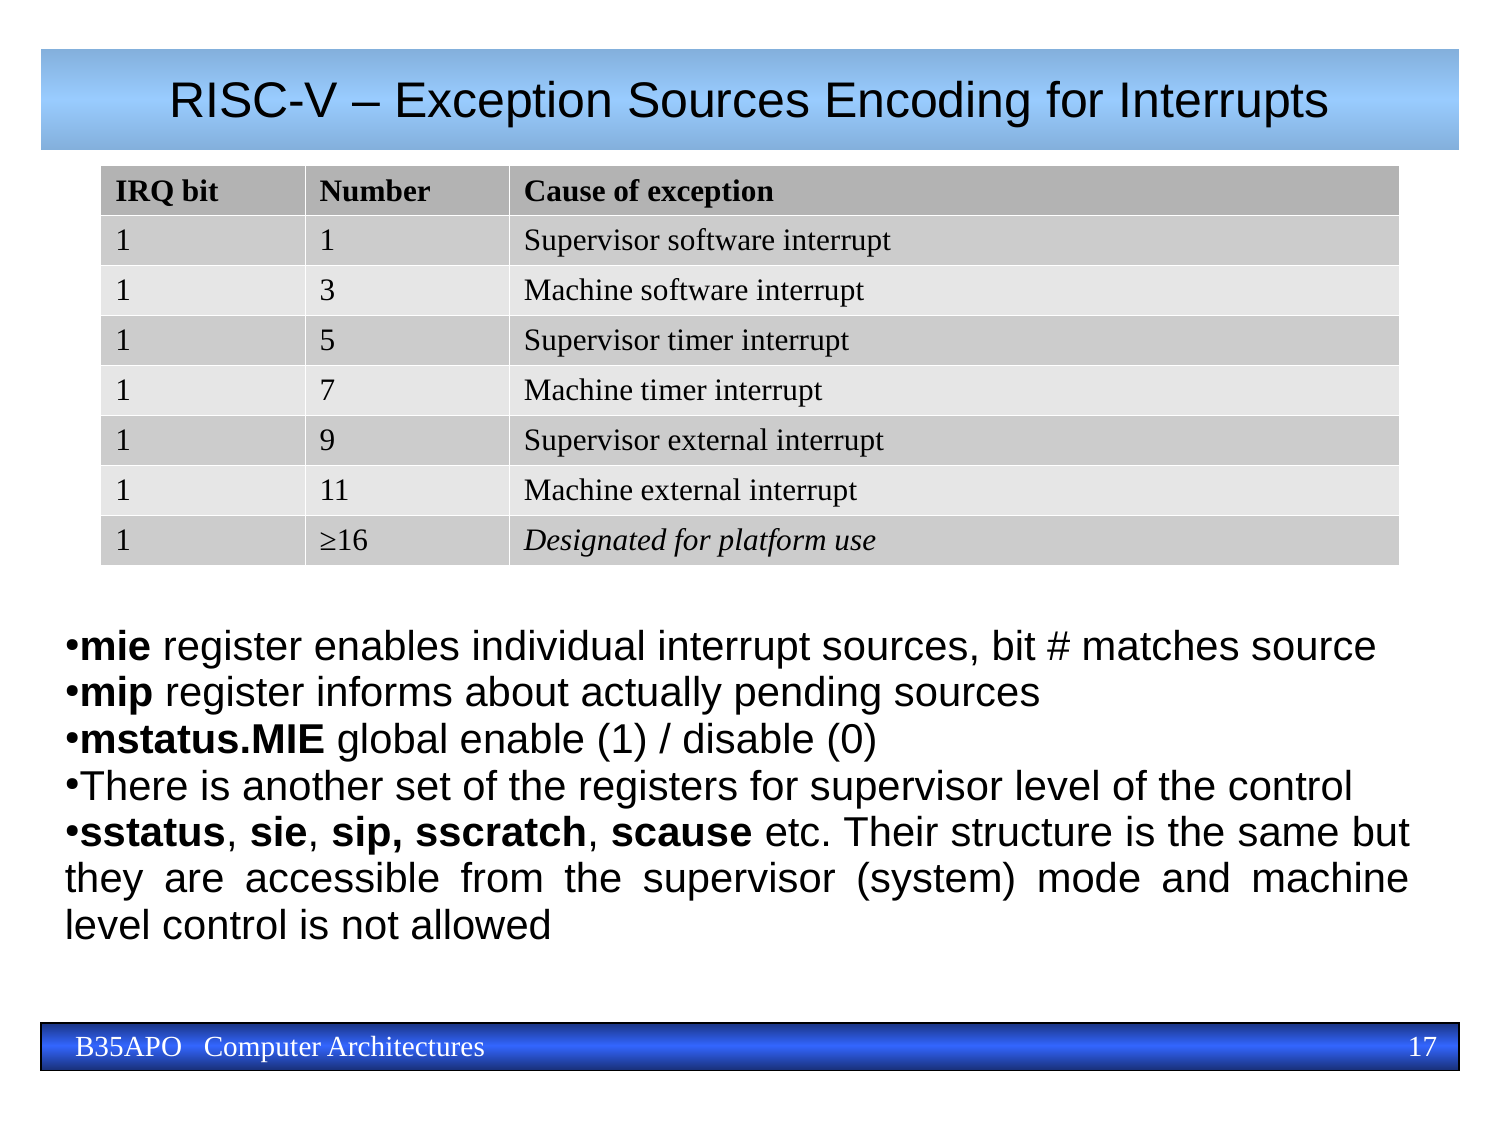

# RISC-V – Exception Sources Encoding for Interrupts
| IRQ bit | Number | Cause of exception |
| --- | --- | --- |
| 1 | 1 | Supervisor software interrupt |
| 1 | 3 | Machine software interrupt |
| 1 | 5 | Supervisor timer interrupt |
| 1 | 7 | Machine timer interrupt |
| 1 | 9 | Supervisor external interrupt |
| 1 | 11 | Machine external interrupt |
| 1 | ≥16 | Designated for platform use |
mie register enables individual interrupt sources, bit # matches source
mip register informs about actually pending sources
mstatus.MIE global enable (1) / disable (0)
There is another set of the registers for supervisor level of the control
sstatus, sie, sip, sscratch, scause etc. Their structure is the same but they are accessible from the supervisor (system) mode and machine level control is not allowed
B35APO Computer Architectures
17